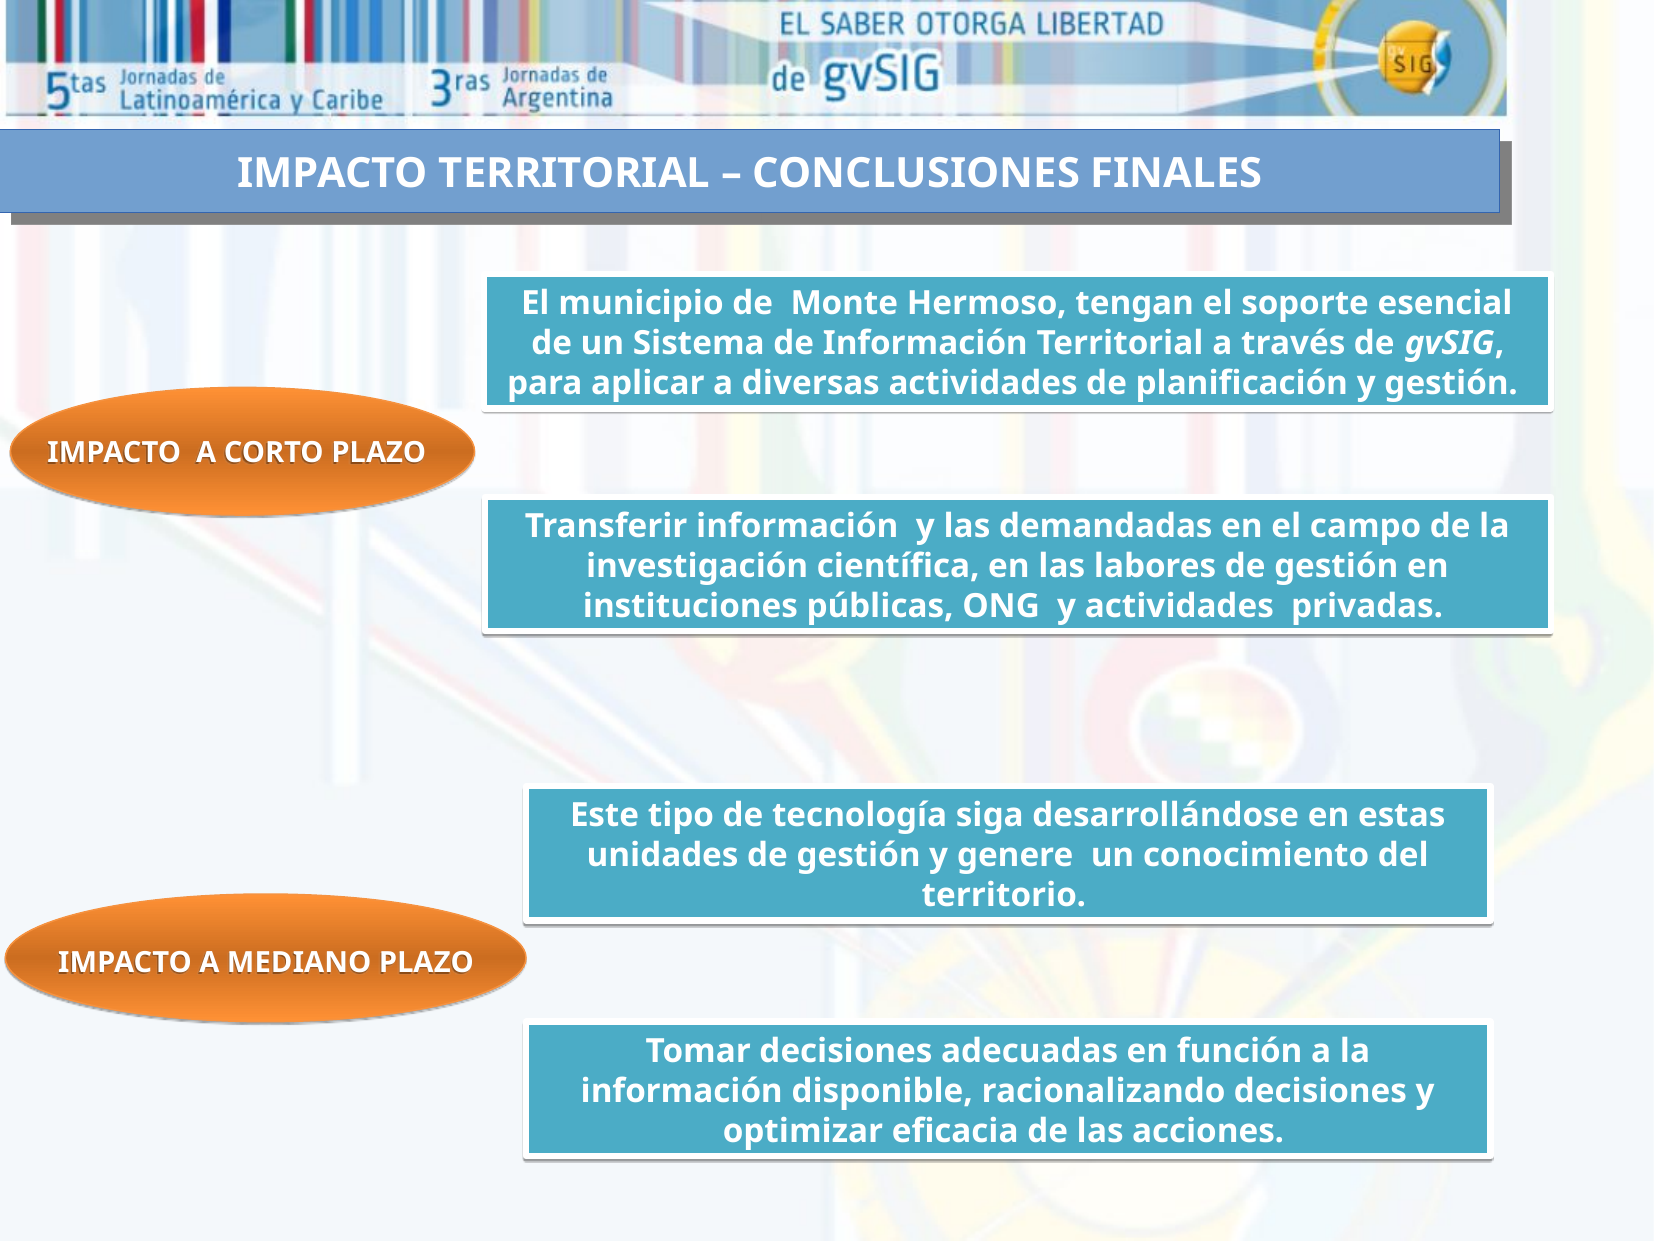

IMPACTO TERRITORIAL – CONCLUSIONES FINALES
El municipio de Monte Hermoso, tengan el soporte esencial de un Sistema de Información Territorial a través de gvSIG, para aplicar a diversas actividades de planificación y gestión.
IMPACTO A CORTO PLAZO
Transferir información y las demandadas en el campo de la investigación científica, en las labores de gestión en instituciones públicas, ONG  y actividades privadas.
Este tipo de tecnología siga desarrollándose en estas unidades de gestión y genere un conocimiento del territorio.
IMPACTO A MEDIANO PLAZO
Tomar decisiones adecuadas en función a la información disponible, racionalizando decisiones y optimizar eficacia de las acciones.